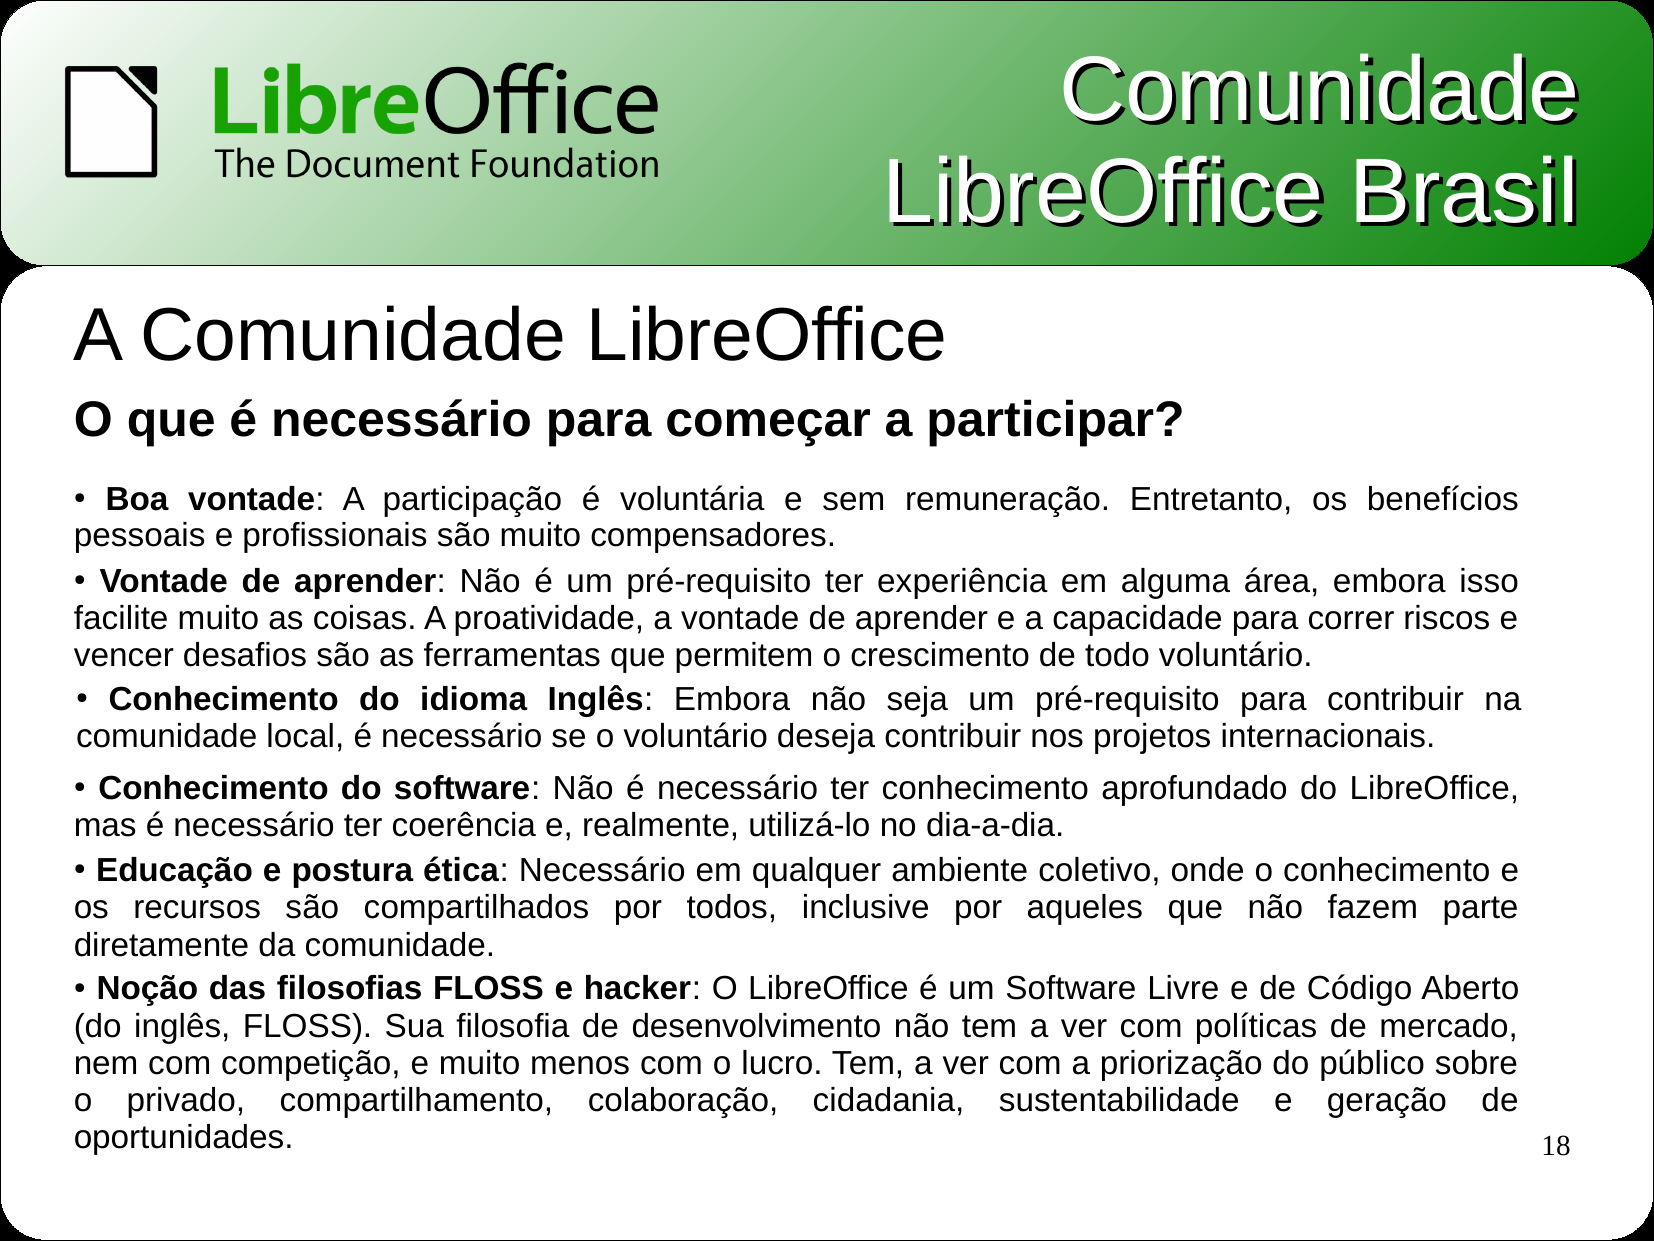

Comunidade LibreOffice Brasil
A Comunidade LibreOffice
O que é necessário para começar a participar?
 Boa vontade: A participação é voluntária e sem remuneração. Entretanto, os benefícios pessoais e profissionais são muito compensadores.
 Vontade de aprender: Não é um pré-requisito ter experiência em alguma área, embora isso facilite muito as coisas. A proatividade, a vontade de aprender e a capacidade para correr riscos e vencer desafios são as ferramentas que permitem o crescimento de todo voluntário.
 Conhecimento do idioma Inglês: Embora não seja um pré-requisito para contribuir na comunidade local, é necessário se o voluntário deseja contribuir nos projetos internacionais.
 Conhecimento do software: Não é necessário ter conhecimento aprofundado do LibreOffice, mas é necessário ter coerência e, realmente, utilizá-lo no dia-a-dia.
 Educação e postura ética: Necessário em qualquer ambiente coletivo, onde o conhecimento e os recursos são compartilhados por todos, inclusive por aqueles que não fazem parte diretamente da comunidade.
 Noção das filosofias FLOSS e hacker: O LibreOffice é um Software Livre e de Código Aberto (do inglês, FLOSS). Sua filosofia de desenvolvimento não tem a ver com políticas de mercado, nem com competição, e muito menos com o lucro. Tem, a ver com a priorização do público sobre o privado, compartilhamento, colaboração, cidadania, sustentabilidade e geração de oportunidades.
18